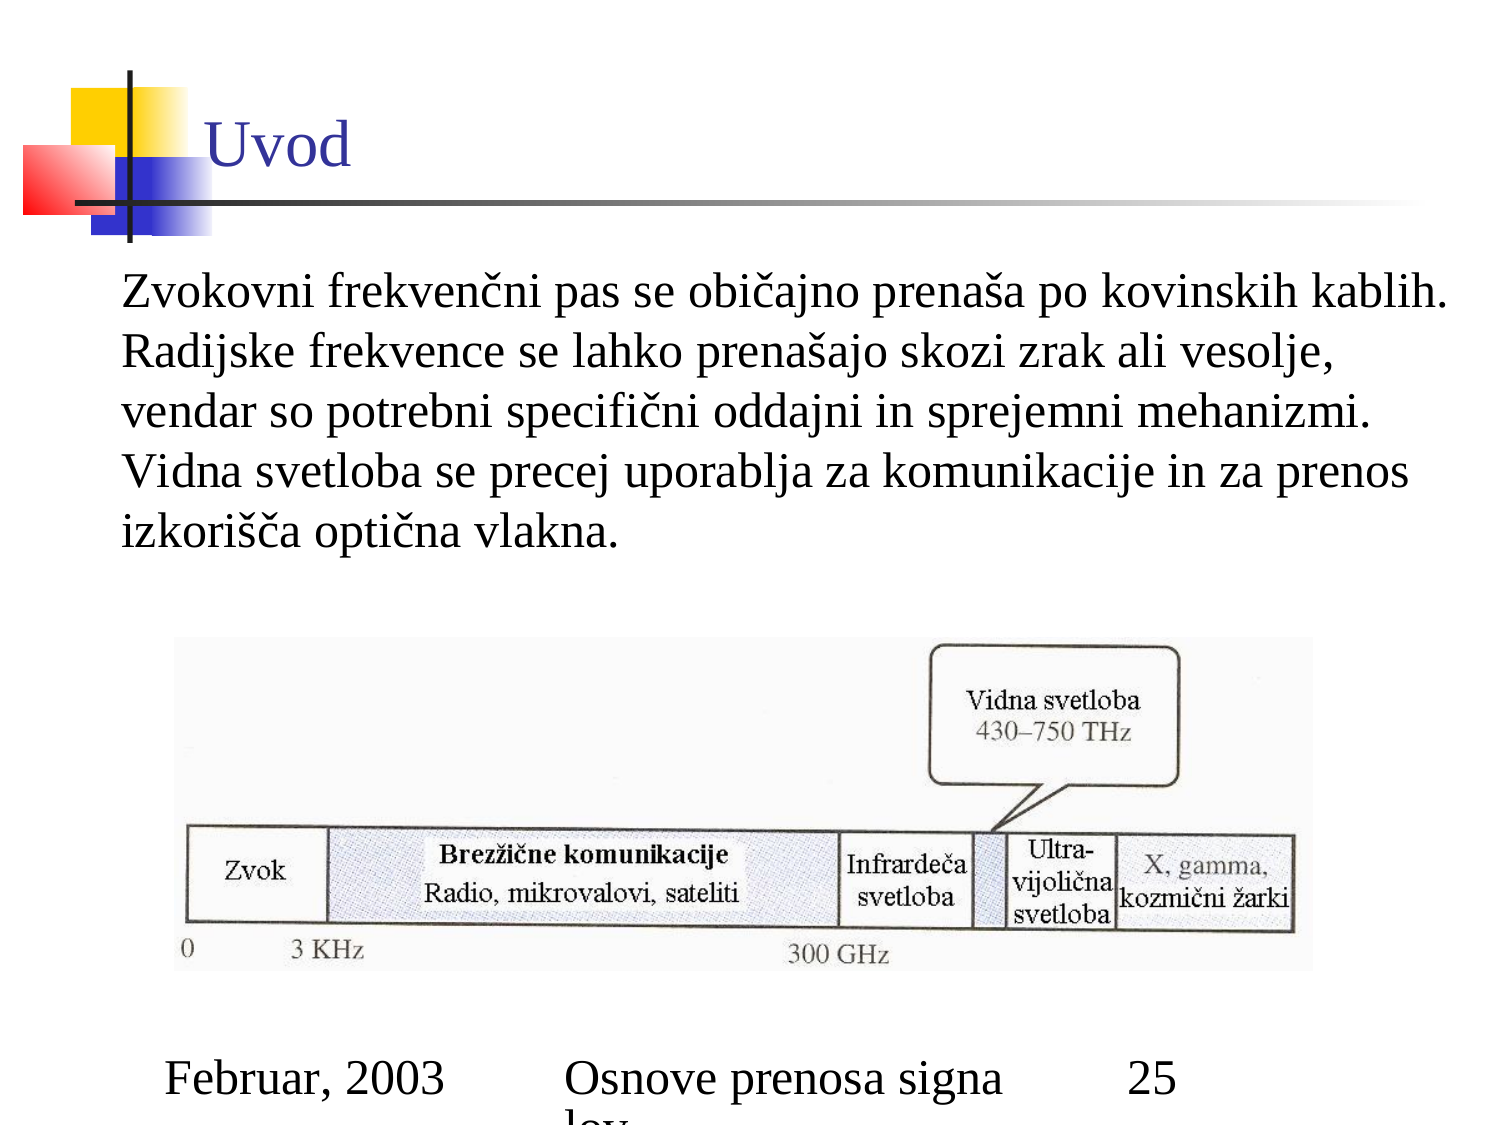

# Uvod
	Zvokovni frekvenčni pas se običajno prenaša po kovinskih kablih. Radijske frekvence se lahko prenašajo skozi zrak ali vesolje, vendar so potrebni specifični oddajni in sprejemni mehanizmi. Vidna svetloba se precej uporablja za komunikacije in za prenos izkorišča optična vlakna.
Februar, 2003
Osnove prenosa signalov
25